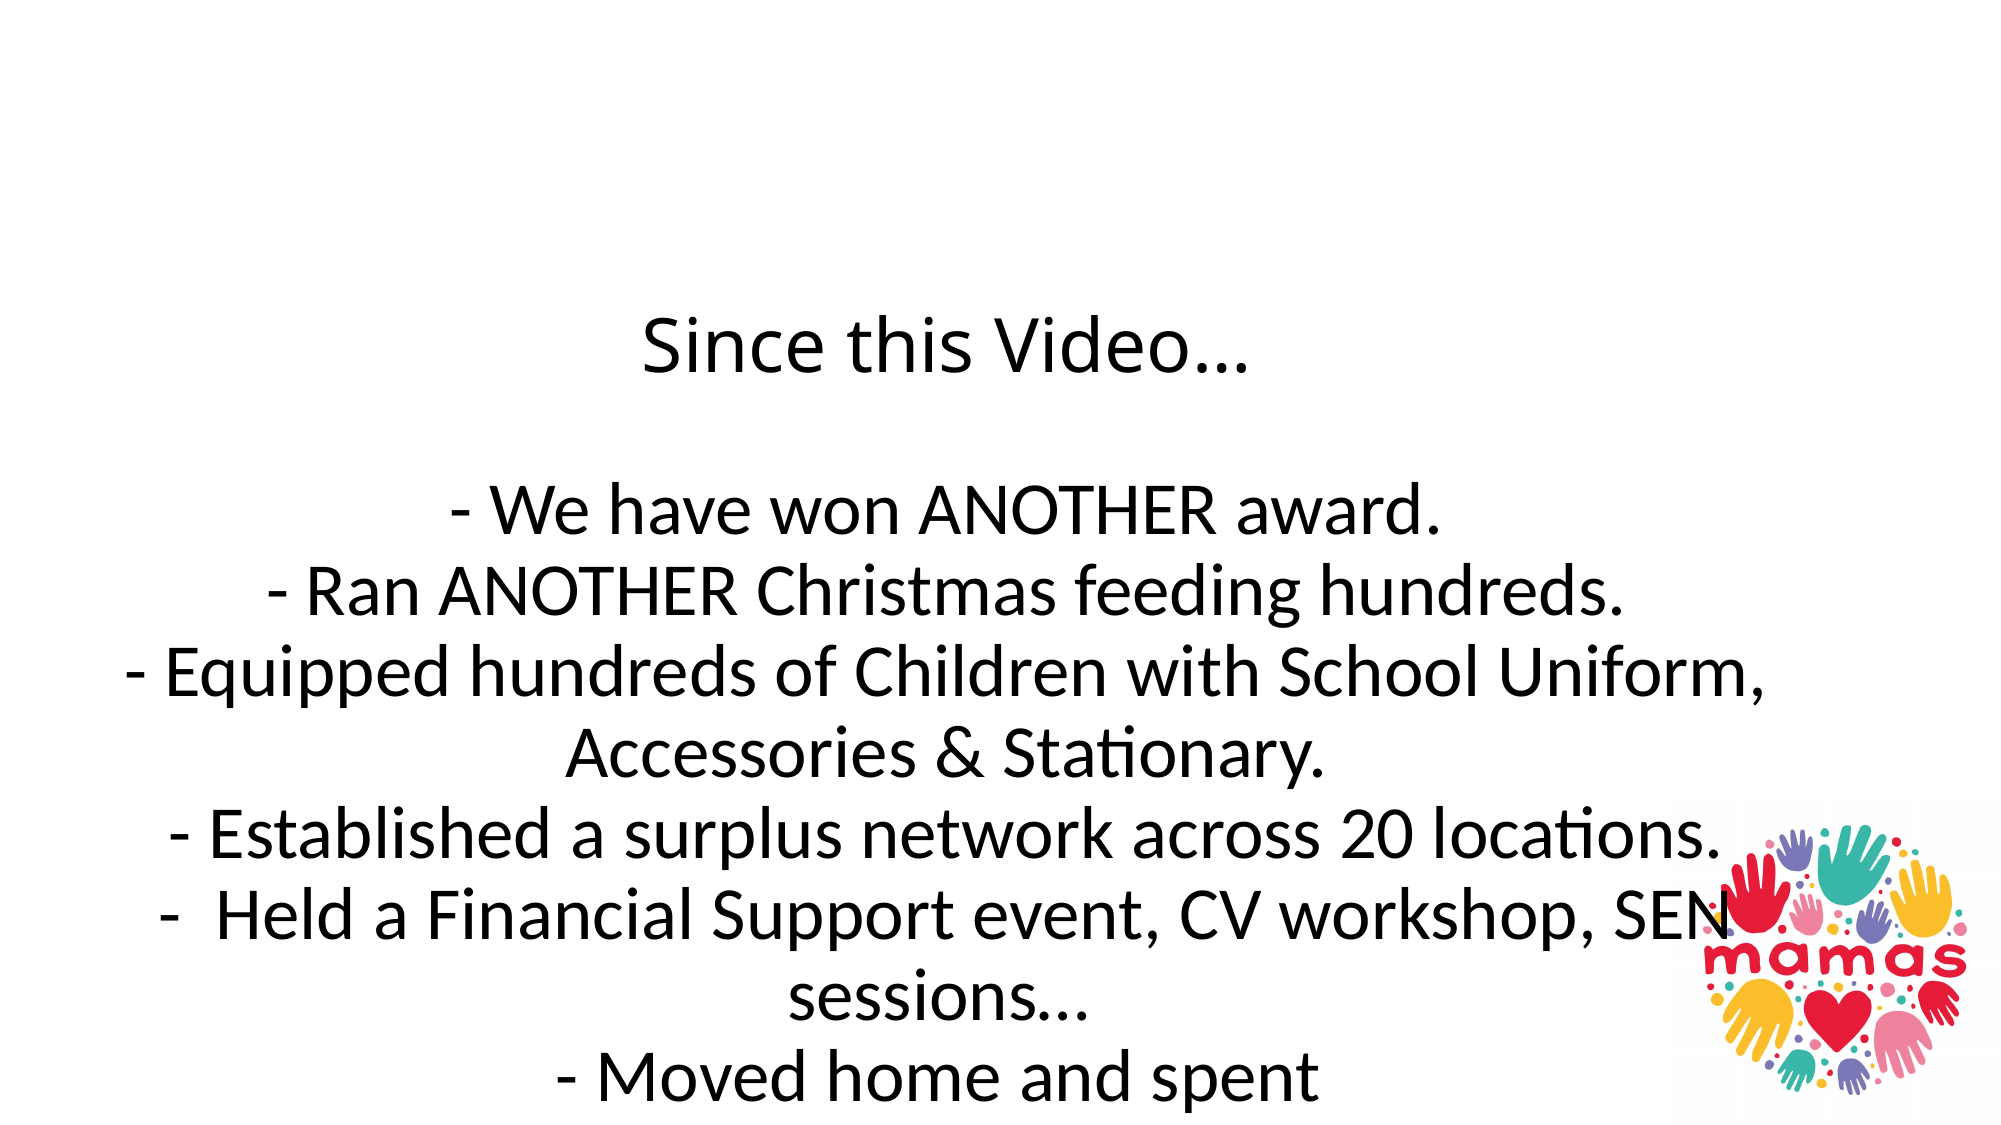

# Since this Video… - We have won ANOTHER award. - Ran ANOTHER Christmas feeding hundreds. - Equipped hundreds of Children with School Uniform, Accessories & Stationary. - Established a surplus network across 20 locations. - Held a Financial Support event, CV workshop, SEN sessions… - Moved home and spent 600+ hours creating it…….!!